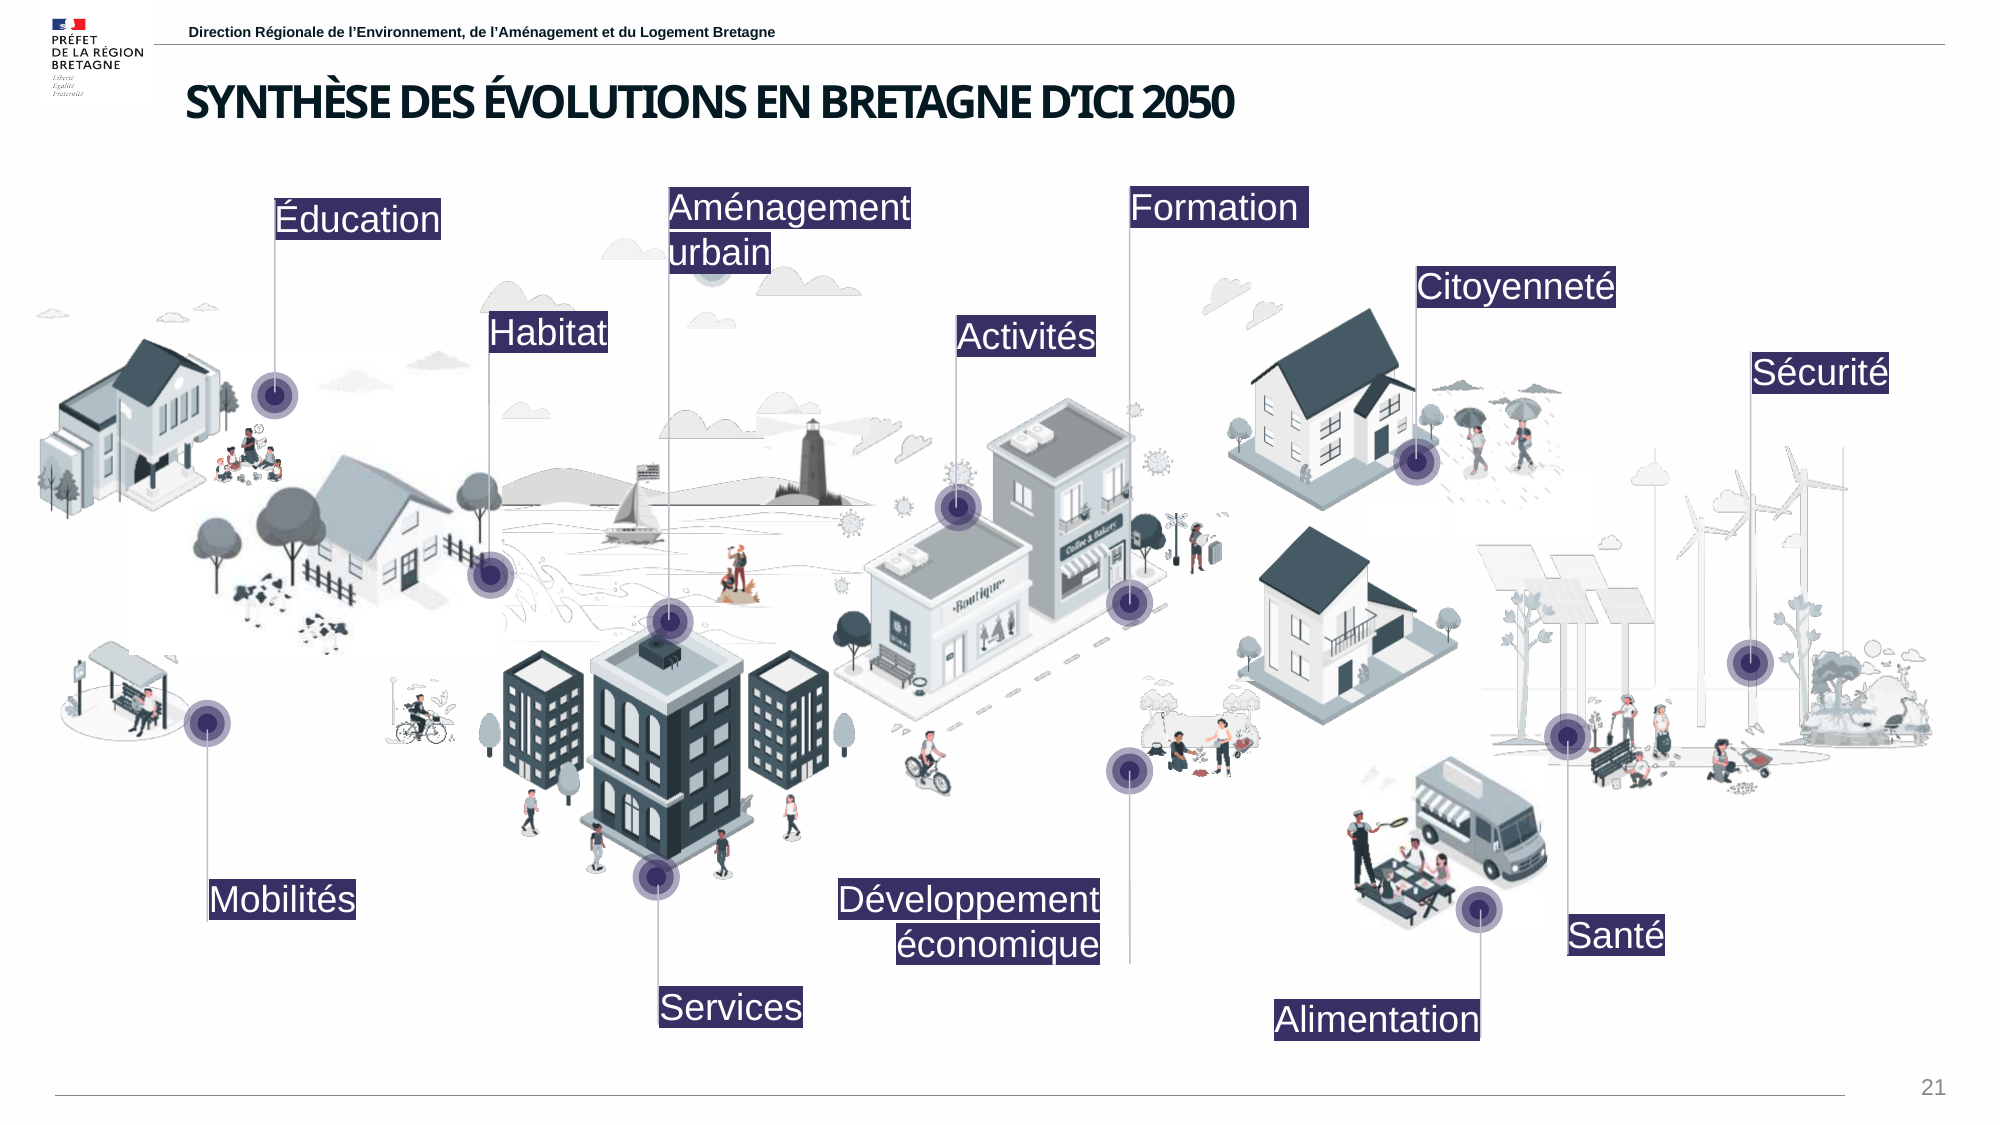

Direction Régionale de l’Environnement, de l’Aménagement et du Logement Bretagne
SYNTHÈSE DES ÉVOLUTIONS EN BRETAGNE D’ICI 2050
Formation
Aménagement urbain
Éducation
Citoyenneté
Habitat
Activités
Sécurité
Développement
économique
Mobilités
Santé
Services
Alimentation